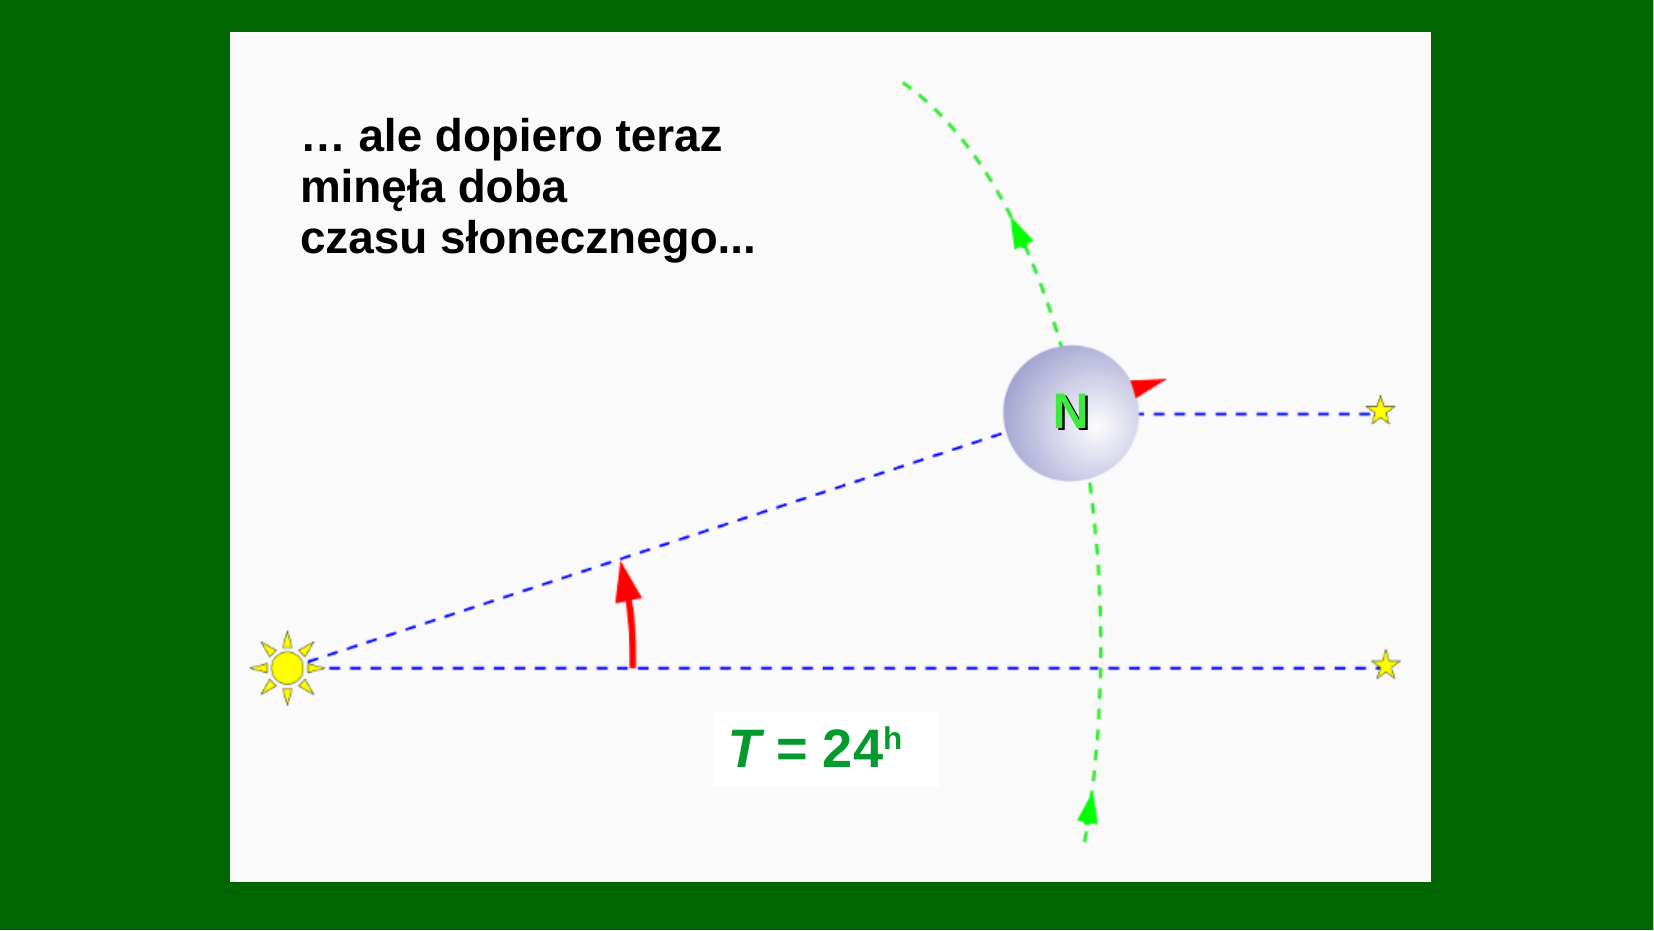

… ale dopiero teraz
minęła doba
czasu słonecznego...
N
T = 24h